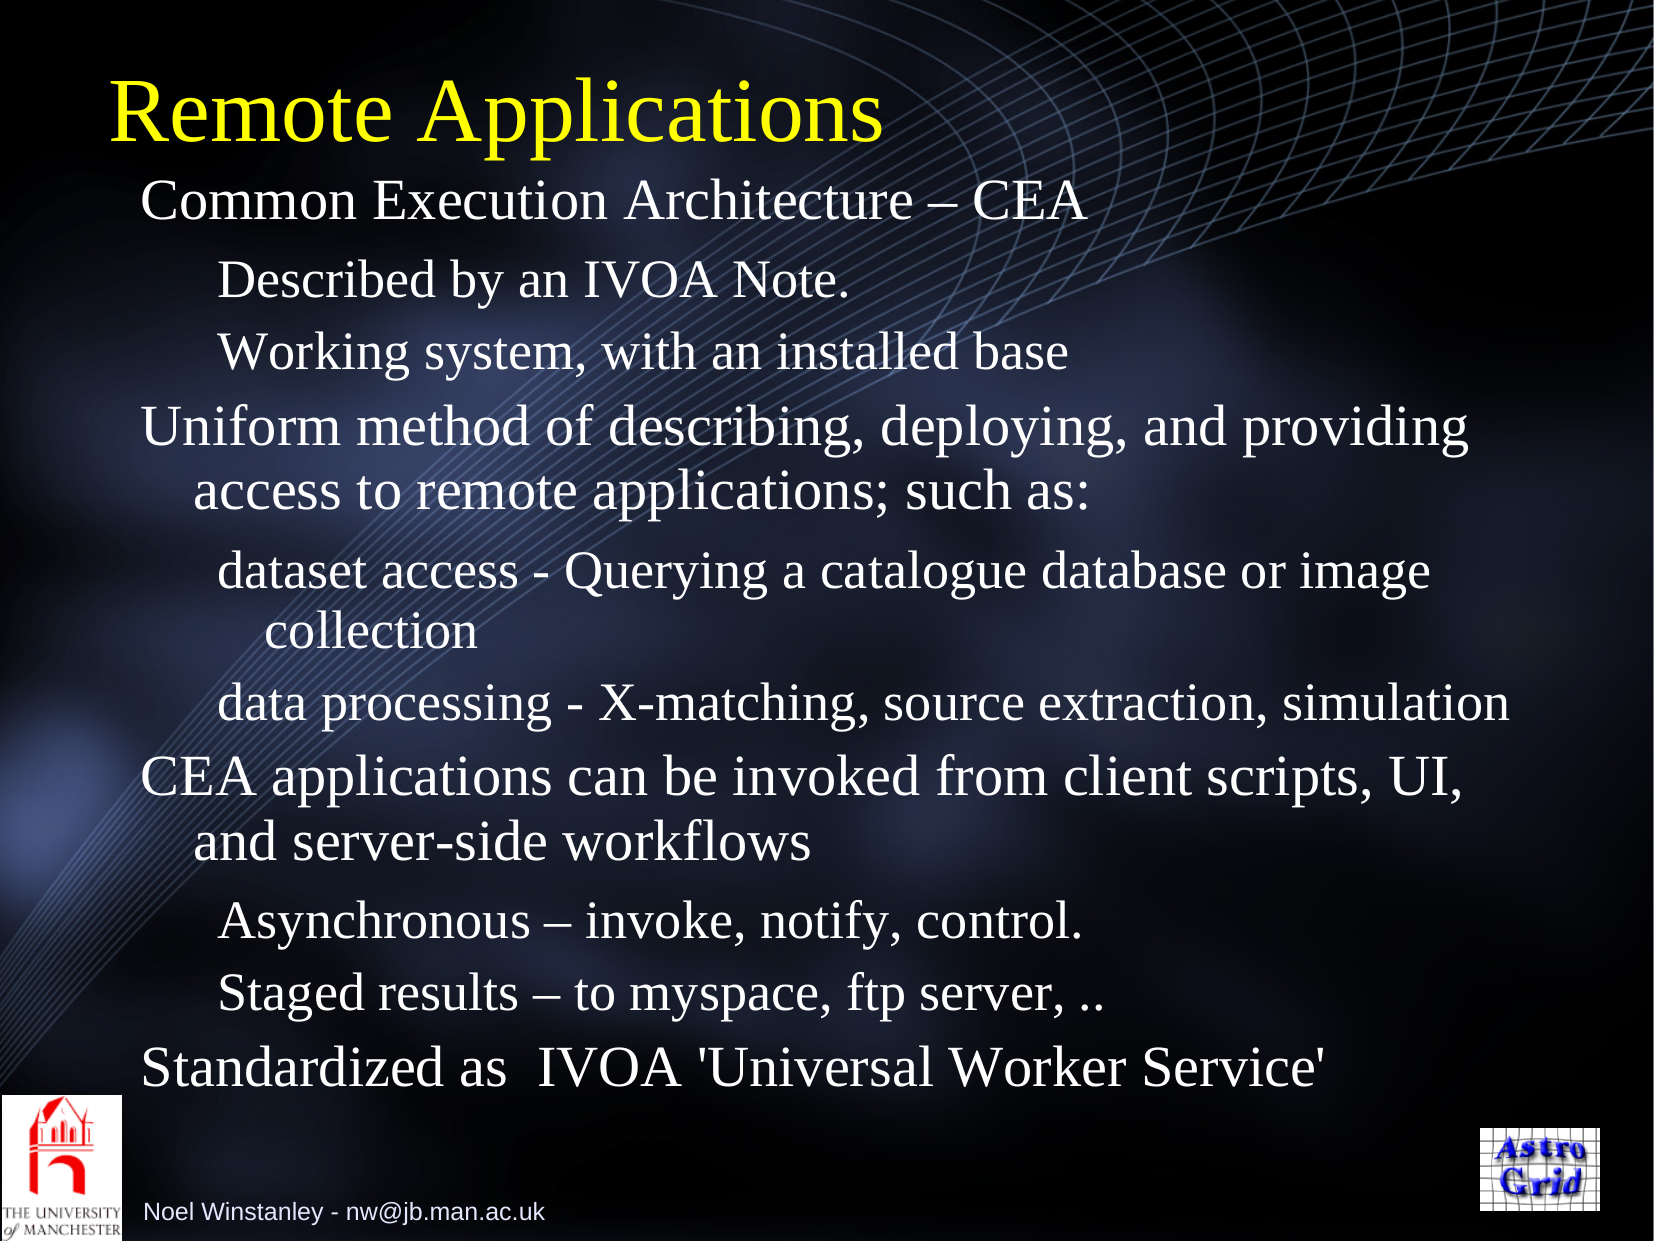

# Remote Applications
Common Execution Architecture – CEA
Described by an IVOA Note.
Working system, with an installed base
Uniform method of describing, deploying, and providing access to remote applications; such as:
dataset access - Querying a catalogue database or image collection
data processing - X-matching, source extraction, simulation
CEA applications can be invoked from client scripts, UI, and server-side workflows
Asynchronous – invoke, notify, control.
Staged results – to myspace, ftp server, ..
Standardized as IVOA 'Universal Worker Service'